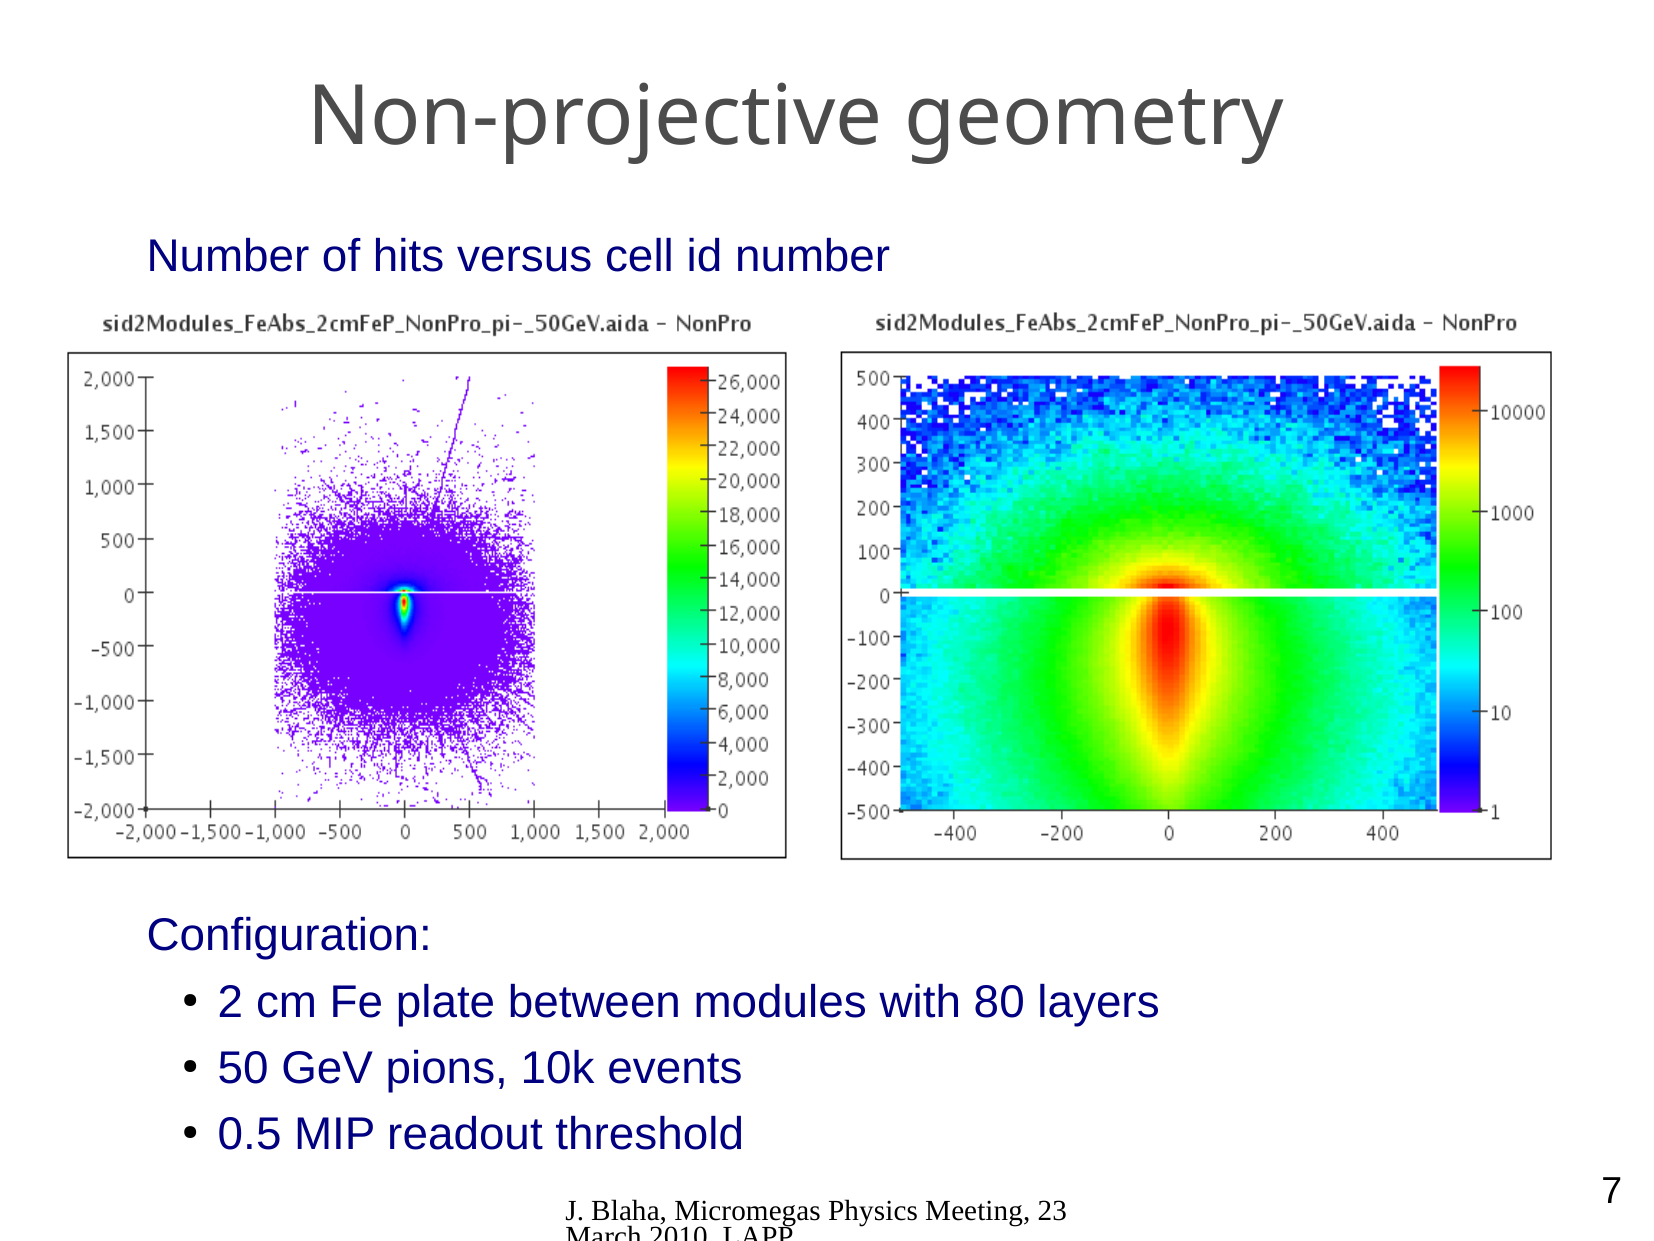

# Non-projective geometry
Number of hits versus cell id number
Configuration:
2 cm Fe plate between modules with 80 layers
50 GeV pions, 10k events
0.5 MIP readout threshold
7
J. Blaha, Micromegas Physics Meeting, 23 March 2010, LAPP